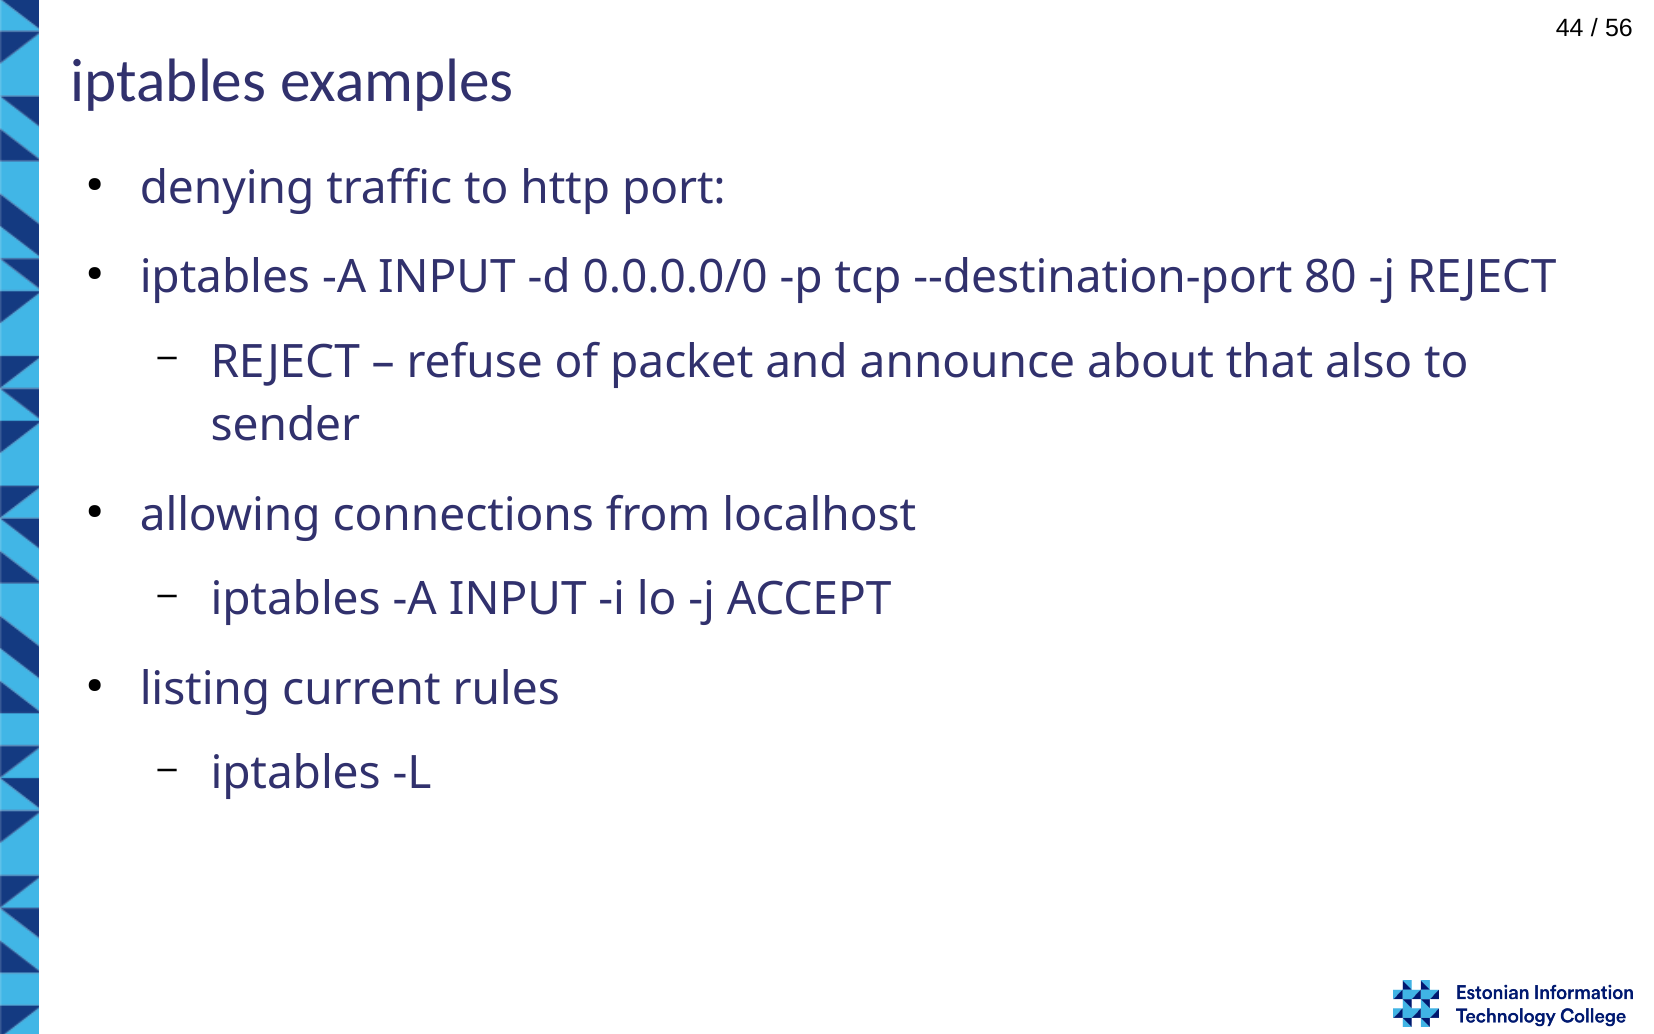

# iptables examples
denying traffic to http port:
iptables -A INPUT -d 0.0.0.0/0 -p tcp --destination-port 80 -j REJECT
REJECT – refuse of packet and announce about that also to sender
allowing connections from localhost
iptables -A INPUT -i lo -j ACCEPT
listing current rules
iptables -L